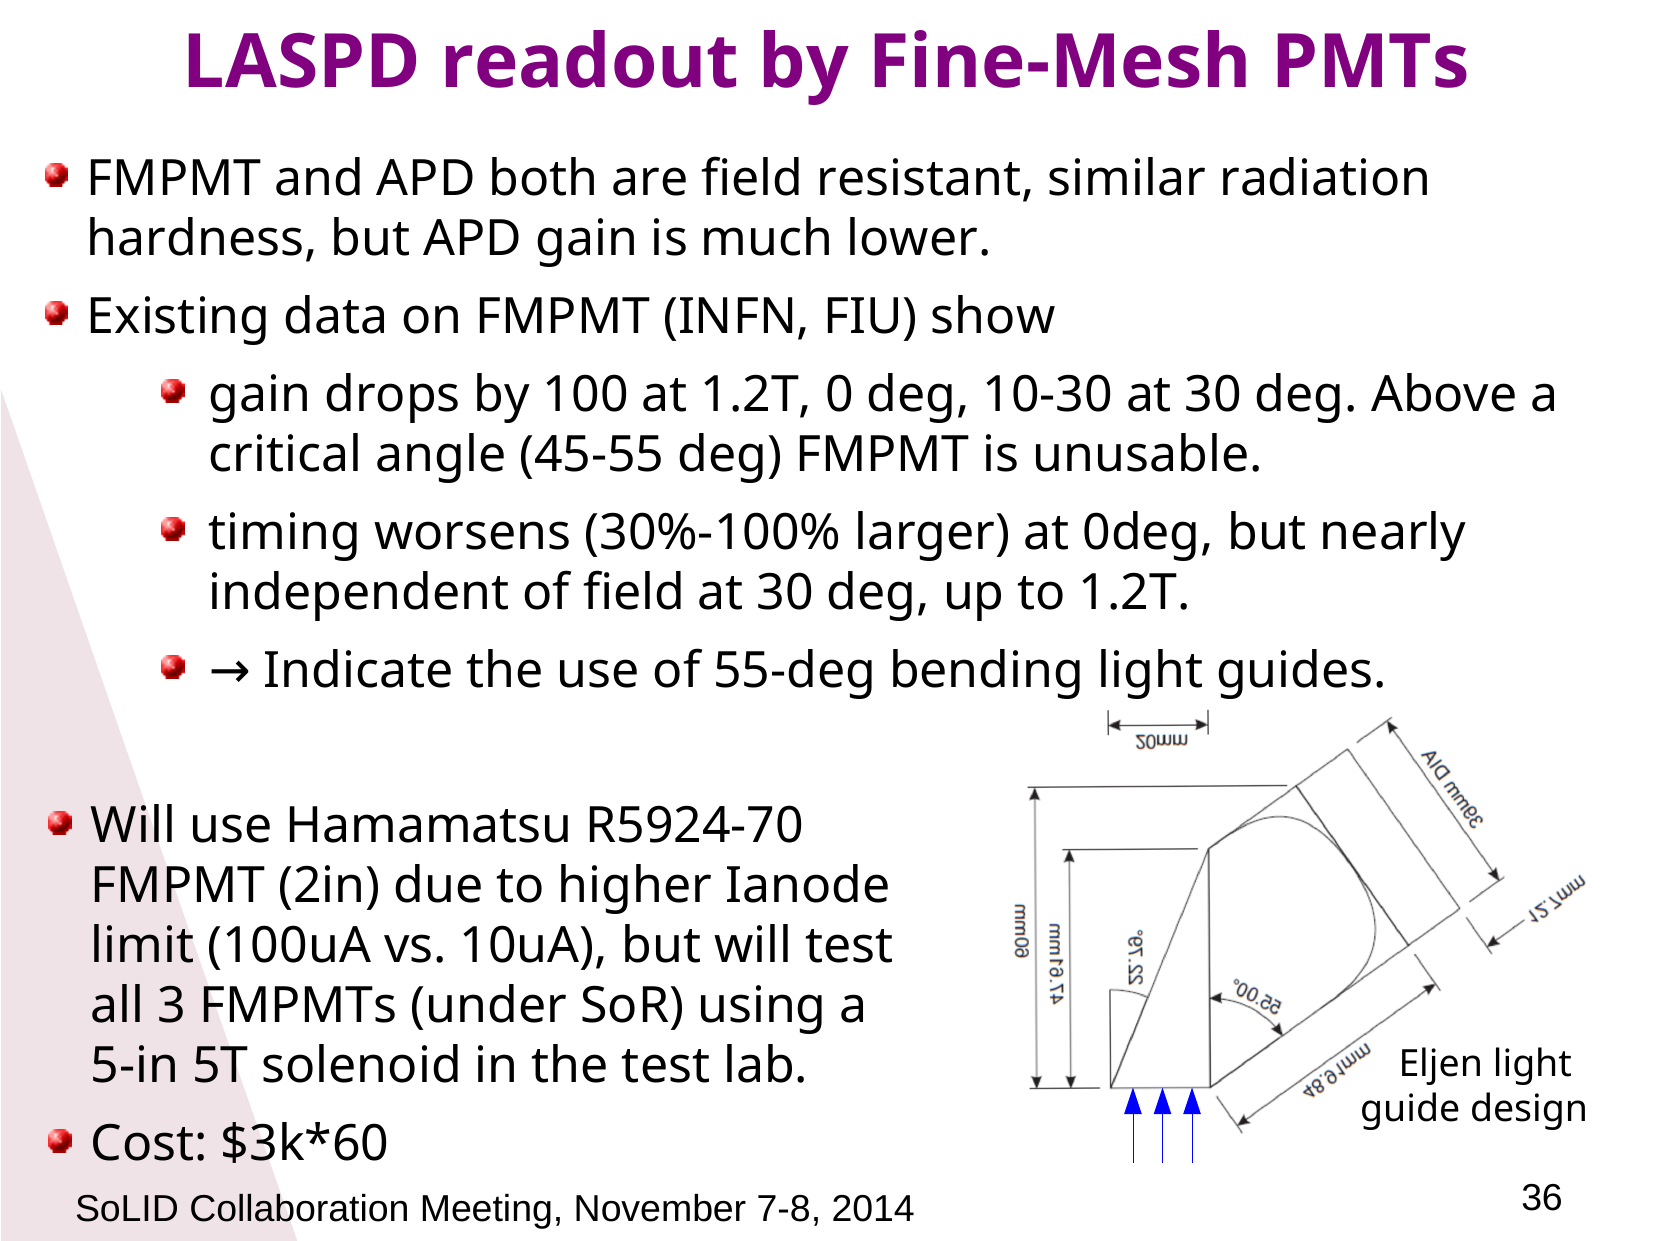

# LASPD readout by Fine-Mesh PMTs
FMPMT and APD both are field resistant, similar radiation hardness, but APD gain is much lower.
Existing data on FMPMT (INFN, FIU) show
gain drops by 100 at 1.2T, 0 deg, 10-30 at 30 deg. Above a critical angle (45-55 deg) FMPMT is unusable.
timing worsens (30%-100% larger) at 0deg, but nearly independent of field at 30 deg, up to 1.2T.
→ Indicate the use of 55-deg bending light guides.
Will use Hamamatsu R5924-70 FMPMT (2in) due to higher Ianode limit (100uA vs. 10uA), but will test all 3 FMPMTs (under SoR) using a 5-in 5T solenoid in the test lab.
Cost: $3k*60
Eljen light guide design
36